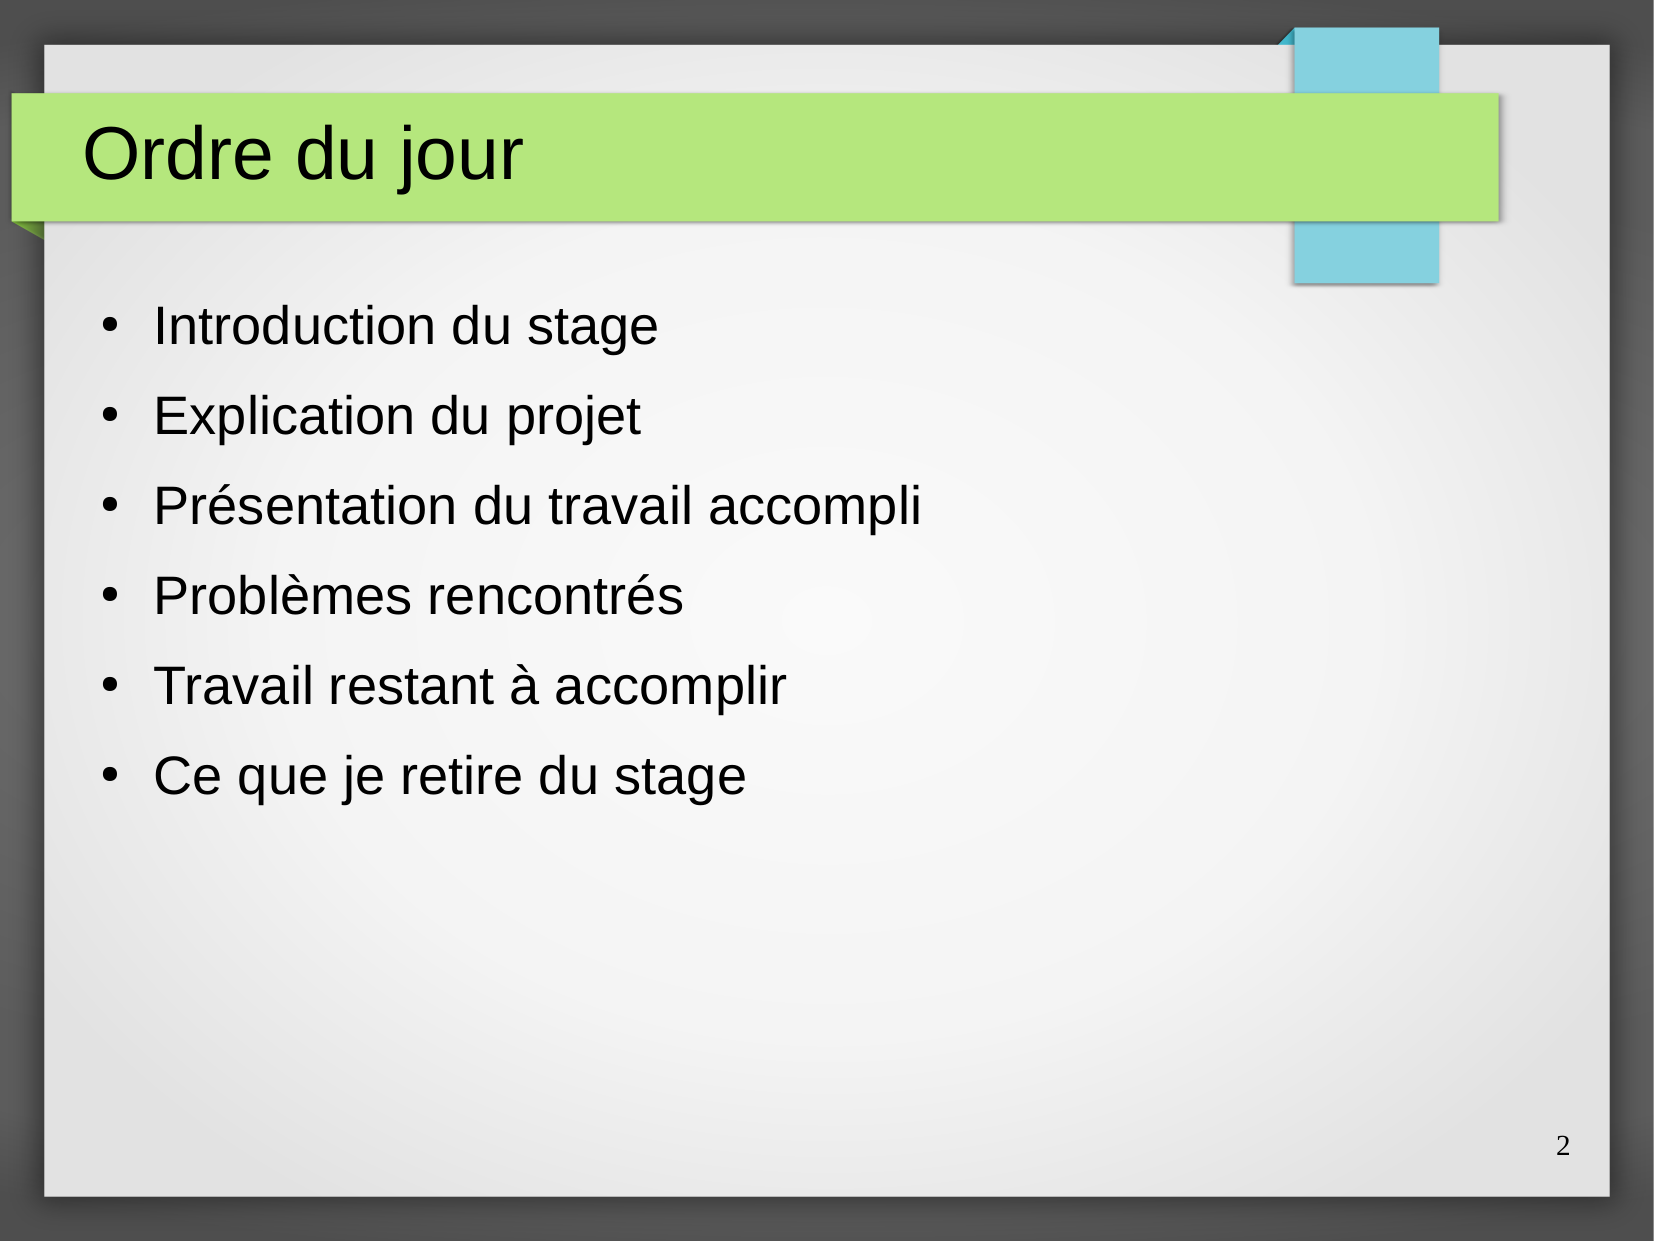

# Ordre du jour
Introduction du stage
Explication du projet
Présentation du travail accompli
Problèmes rencontrés
Travail restant à accomplir
Ce que je retire du stage
2